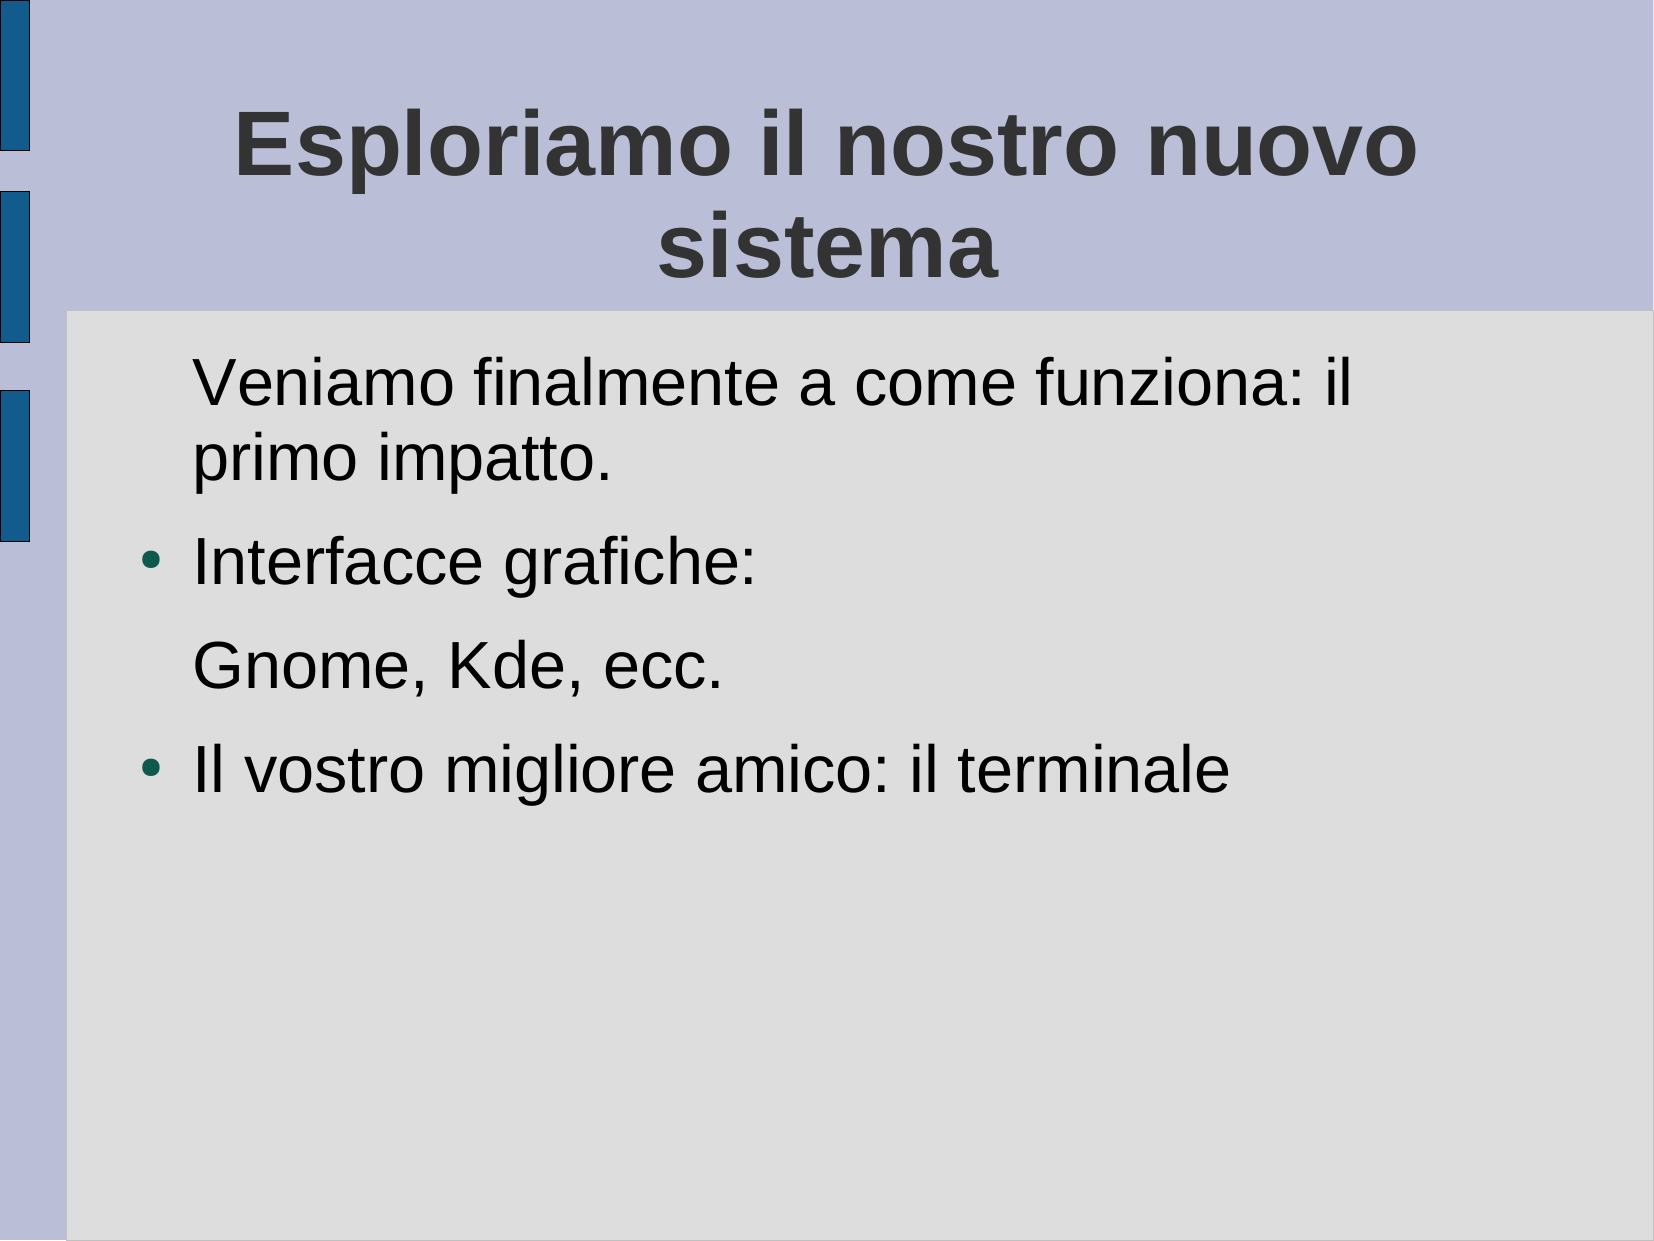

# Esploriamo il nostro nuovo sistema
Veniamo finalmente a come funziona: il primo impatto.
Interfacce grafiche:
Gnome, Kde, ecc.
Il vostro migliore amico: il terminale